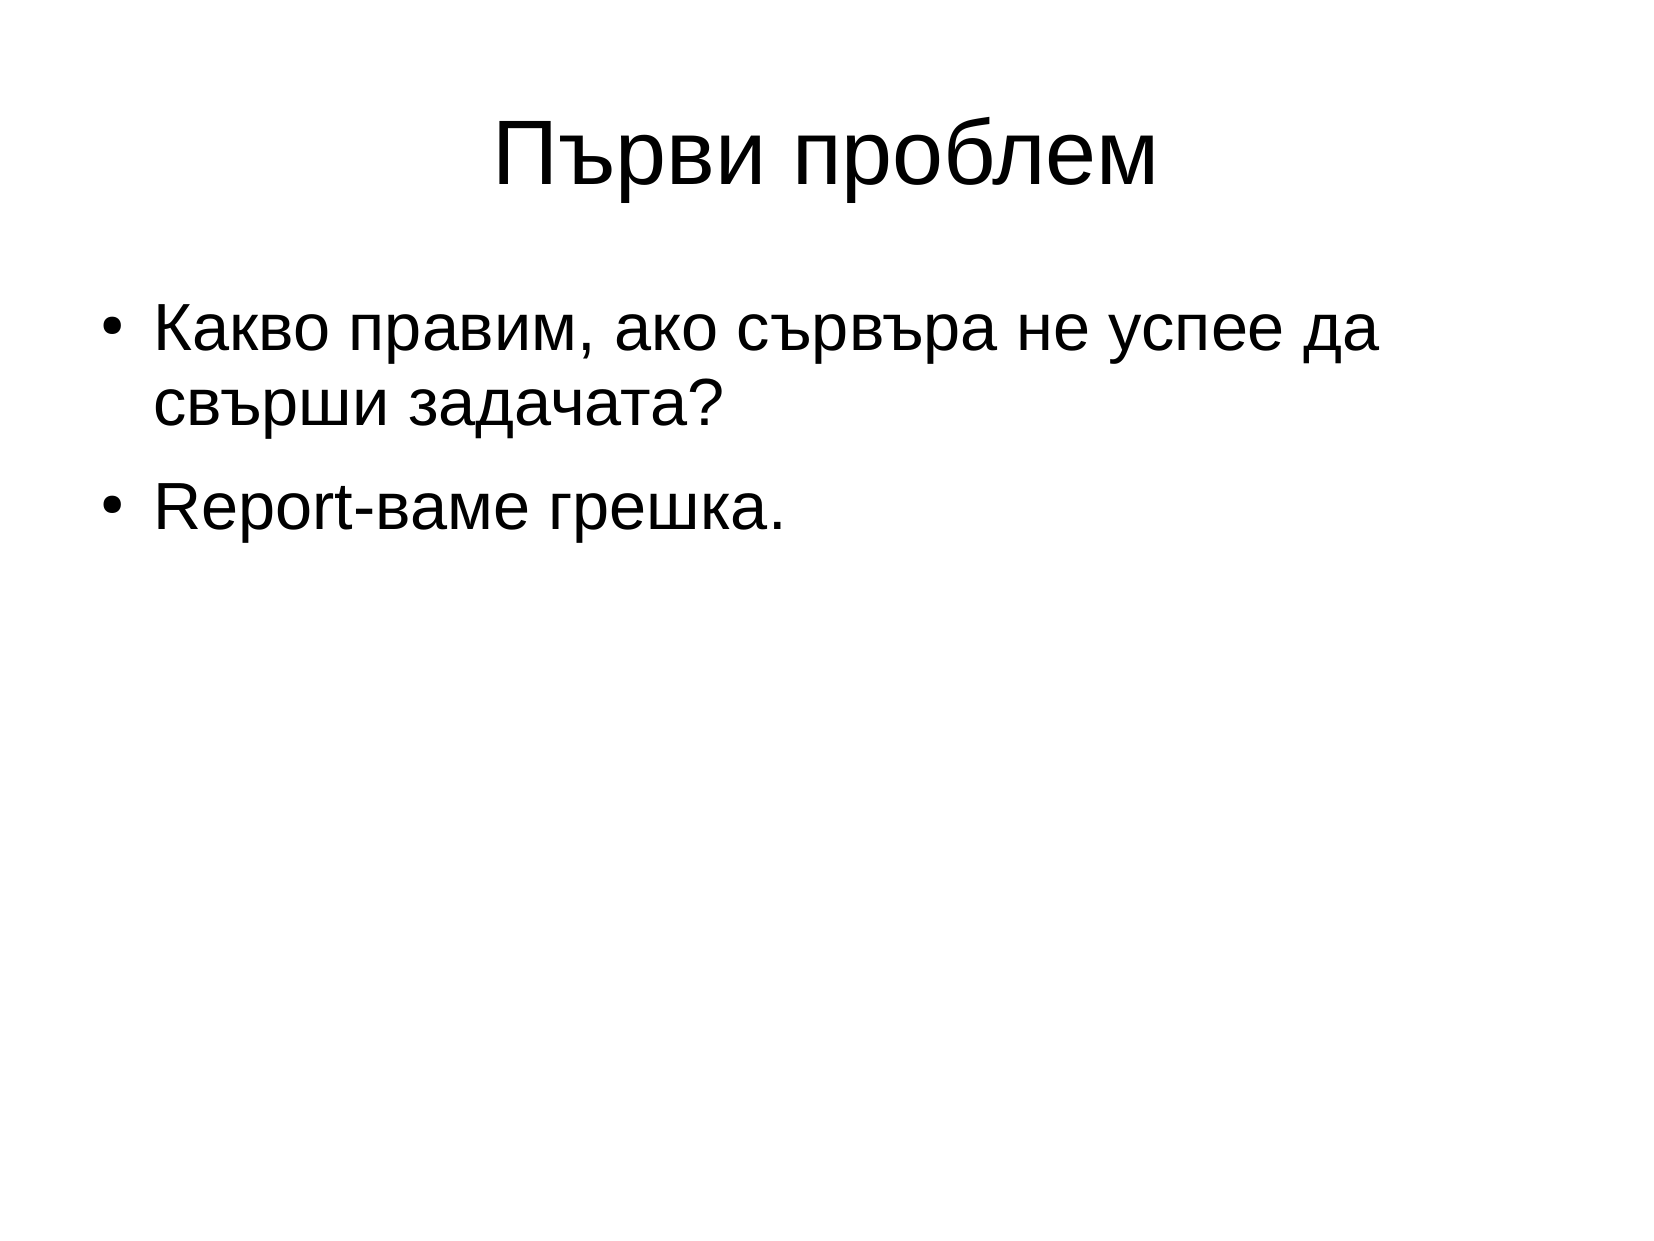

# Първи проблем
Какво правим, ако сървъра не успее да свърши задачата?
Report-ваме грешка.